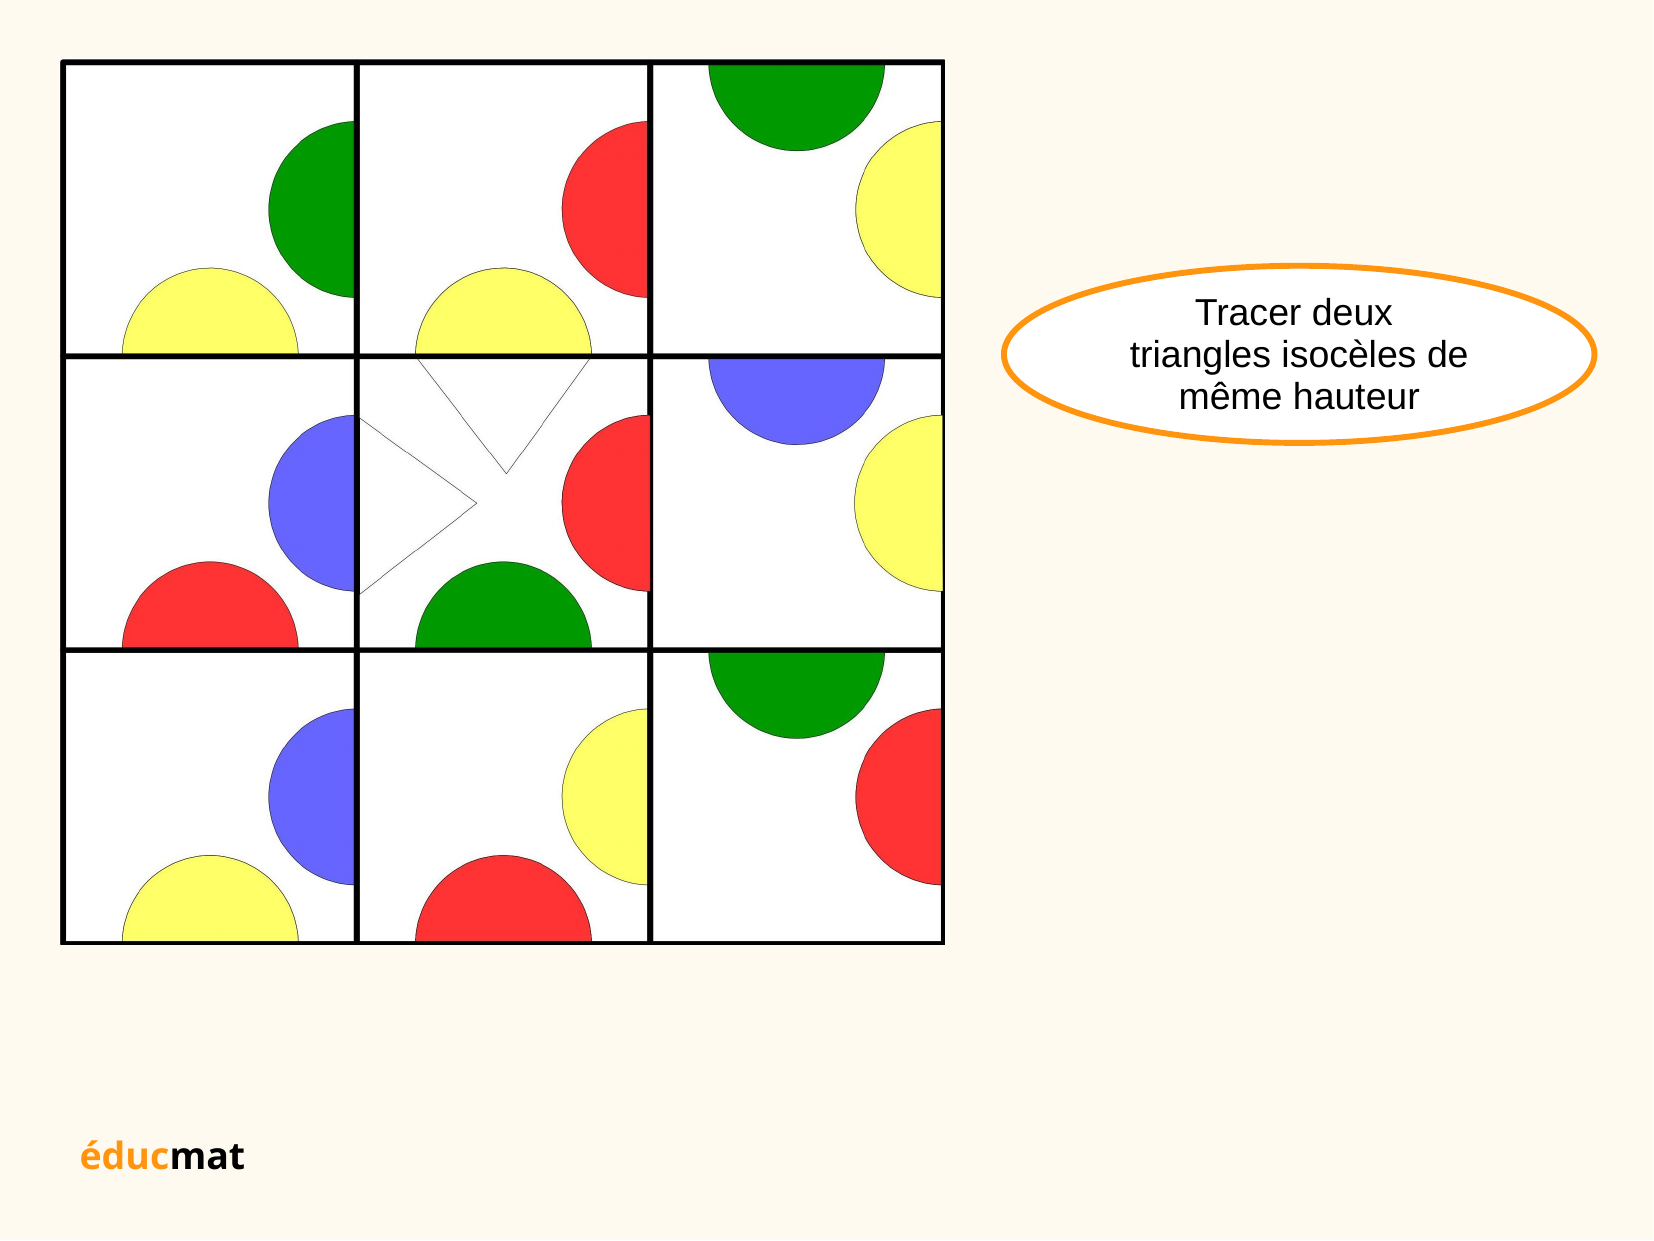

Tracer deux
triangles isocèles de
 même hauteur
éducmat